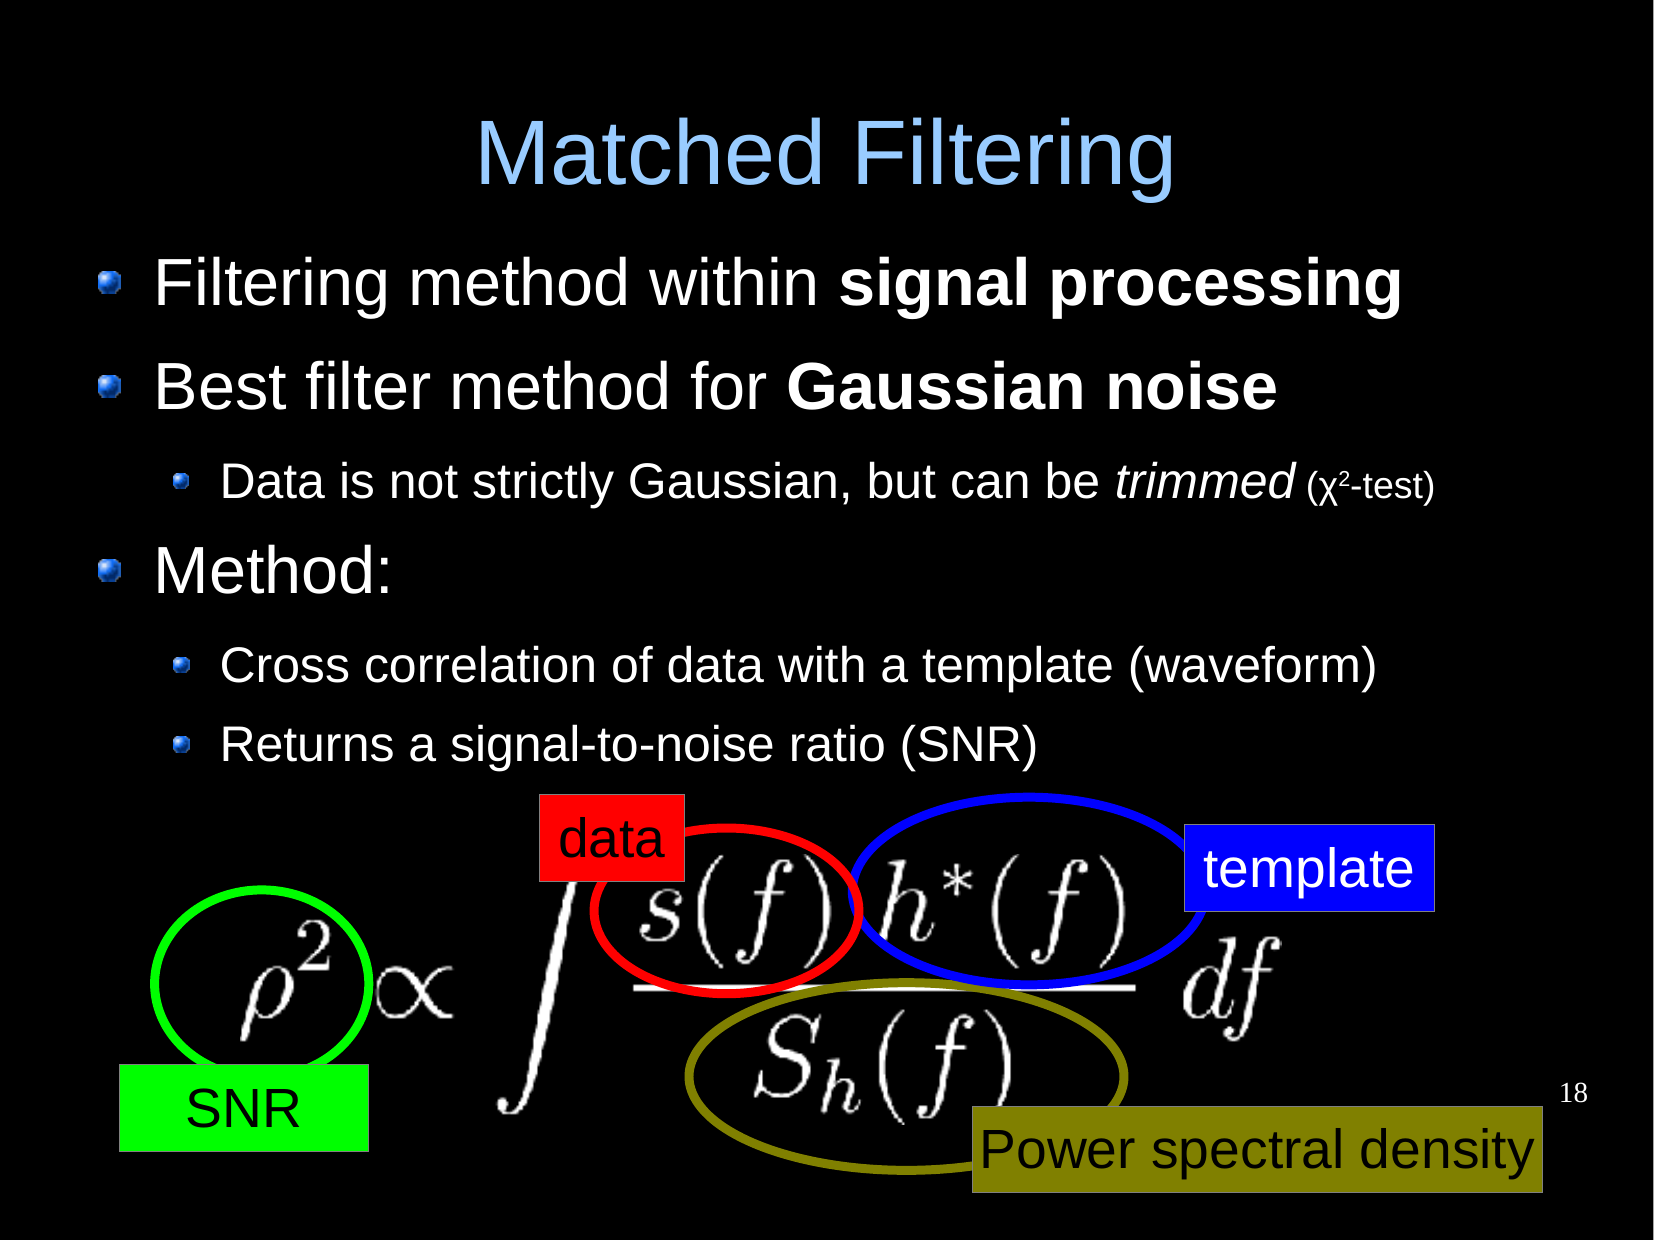

# Matched Filtering
Filtering method within signal processing
Best filter method for Gaussian noise
Data is not strictly Gaussian, but can be trimmed (χ2-test)
Method:
Cross correlation of data with a template (waveform)
Returns a signal-to-noise ratio (SNR)
data
template
SNR
18
Power spectral density